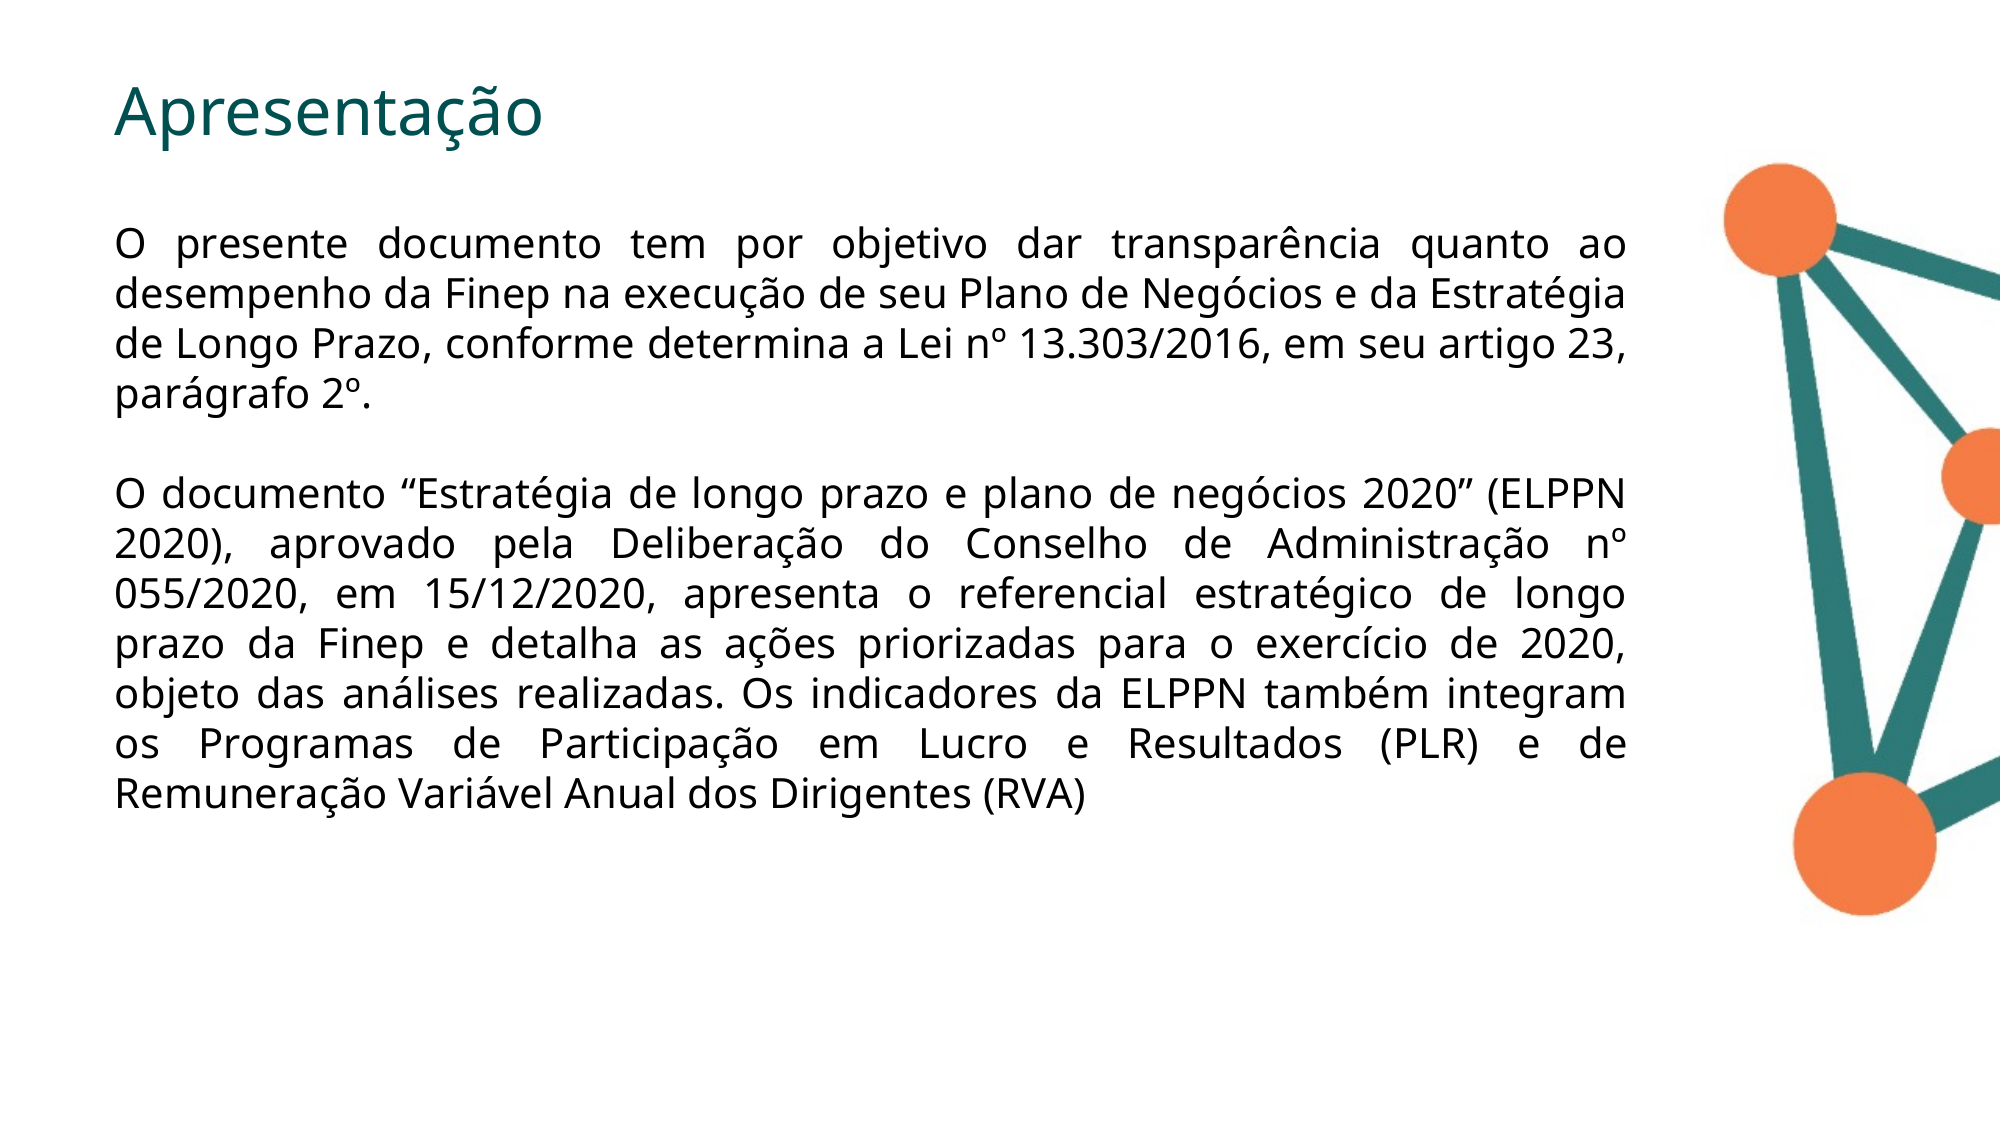

# Apresentação
O presente documento tem por objetivo dar transparência quanto ao desempenho da Finep na execução de seu Plano de Negócios e da Estratégia de Longo Prazo, conforme determina a Lei nº 13.303/2016, em seu artigo 23, parágrafo 2º.
O documento “Estratégia de longo prazo e plano de negócios 2020” (ELPPN 2020), aprovado pela Deliberação do Conselho de Administração nº 055/2020, em 15/12/2020, apresenta o referencial estratégico de longo prazo da Finep e detalha as ações priorizadas para o exercício de 2020, objeto das análises realizadas. Os indicadores da ELPPN também integram os Programas de Participação em Lucro e Resultados (PLR) e de Remuneração Variável Anual dos Dirigentes (RVA)